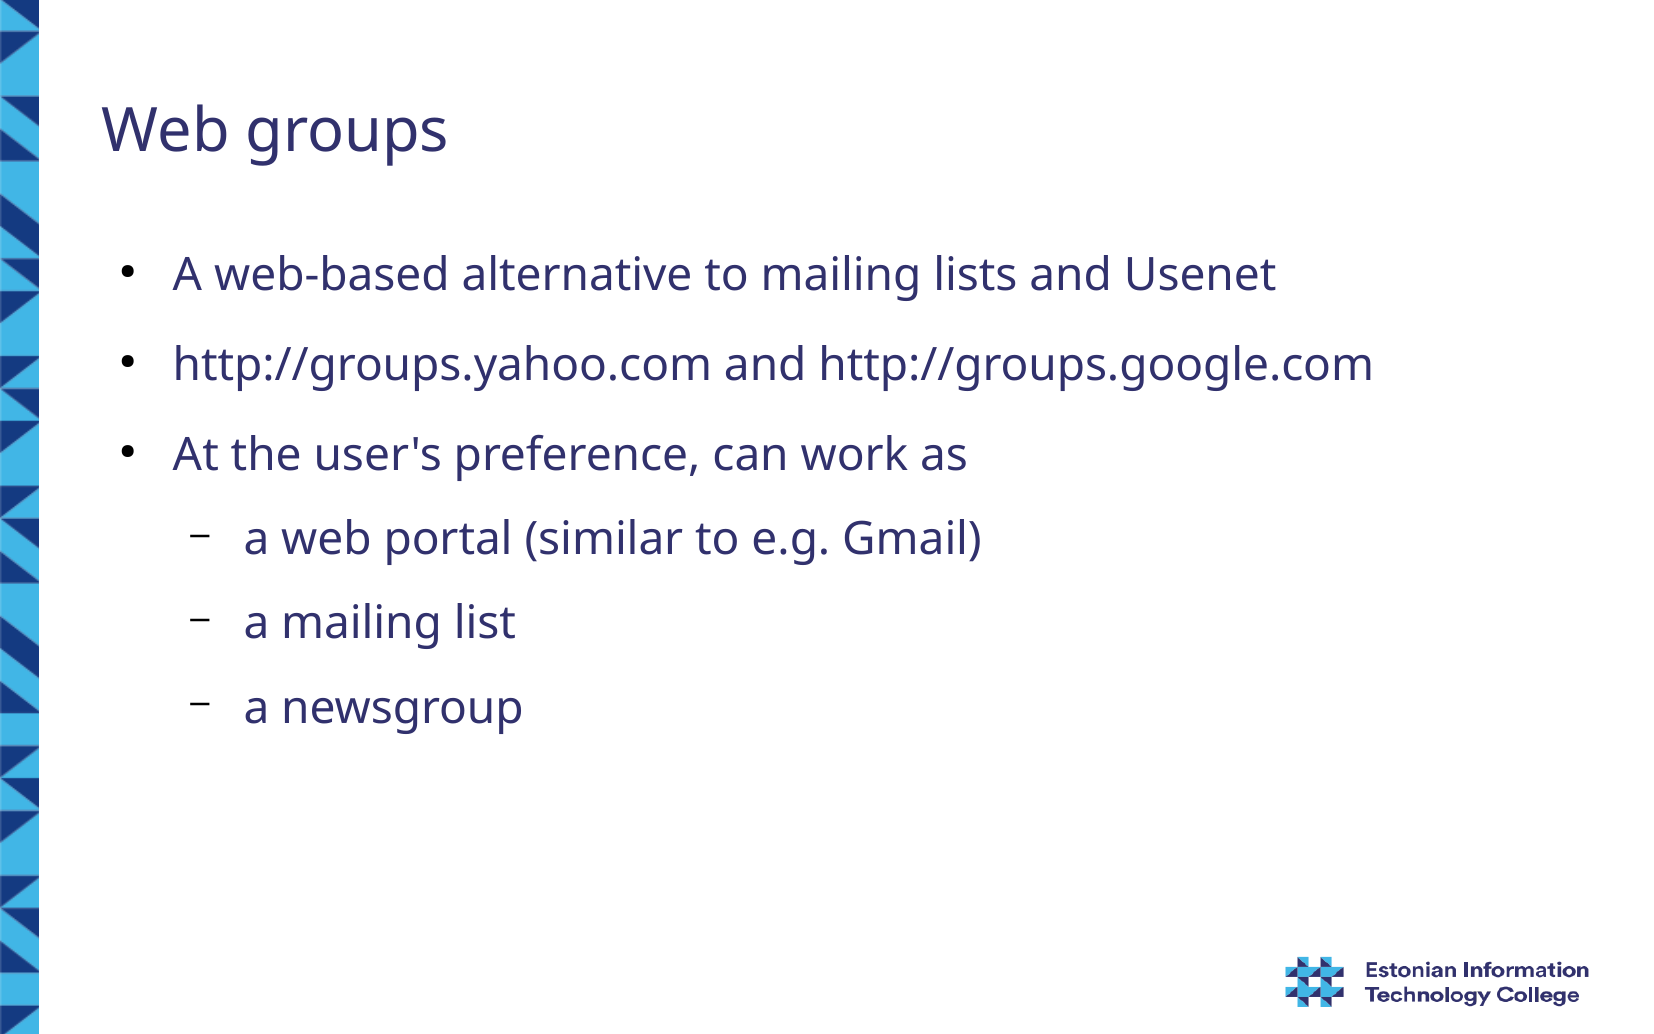

# Web groups
A web-based alternative to mailing lists and Usenet
http://groups.yahoo.com and http://groups.google.com
At the user's preference, can work as
a web portal (similar to e.g. Gmail)
a mailing list
a newsgroup